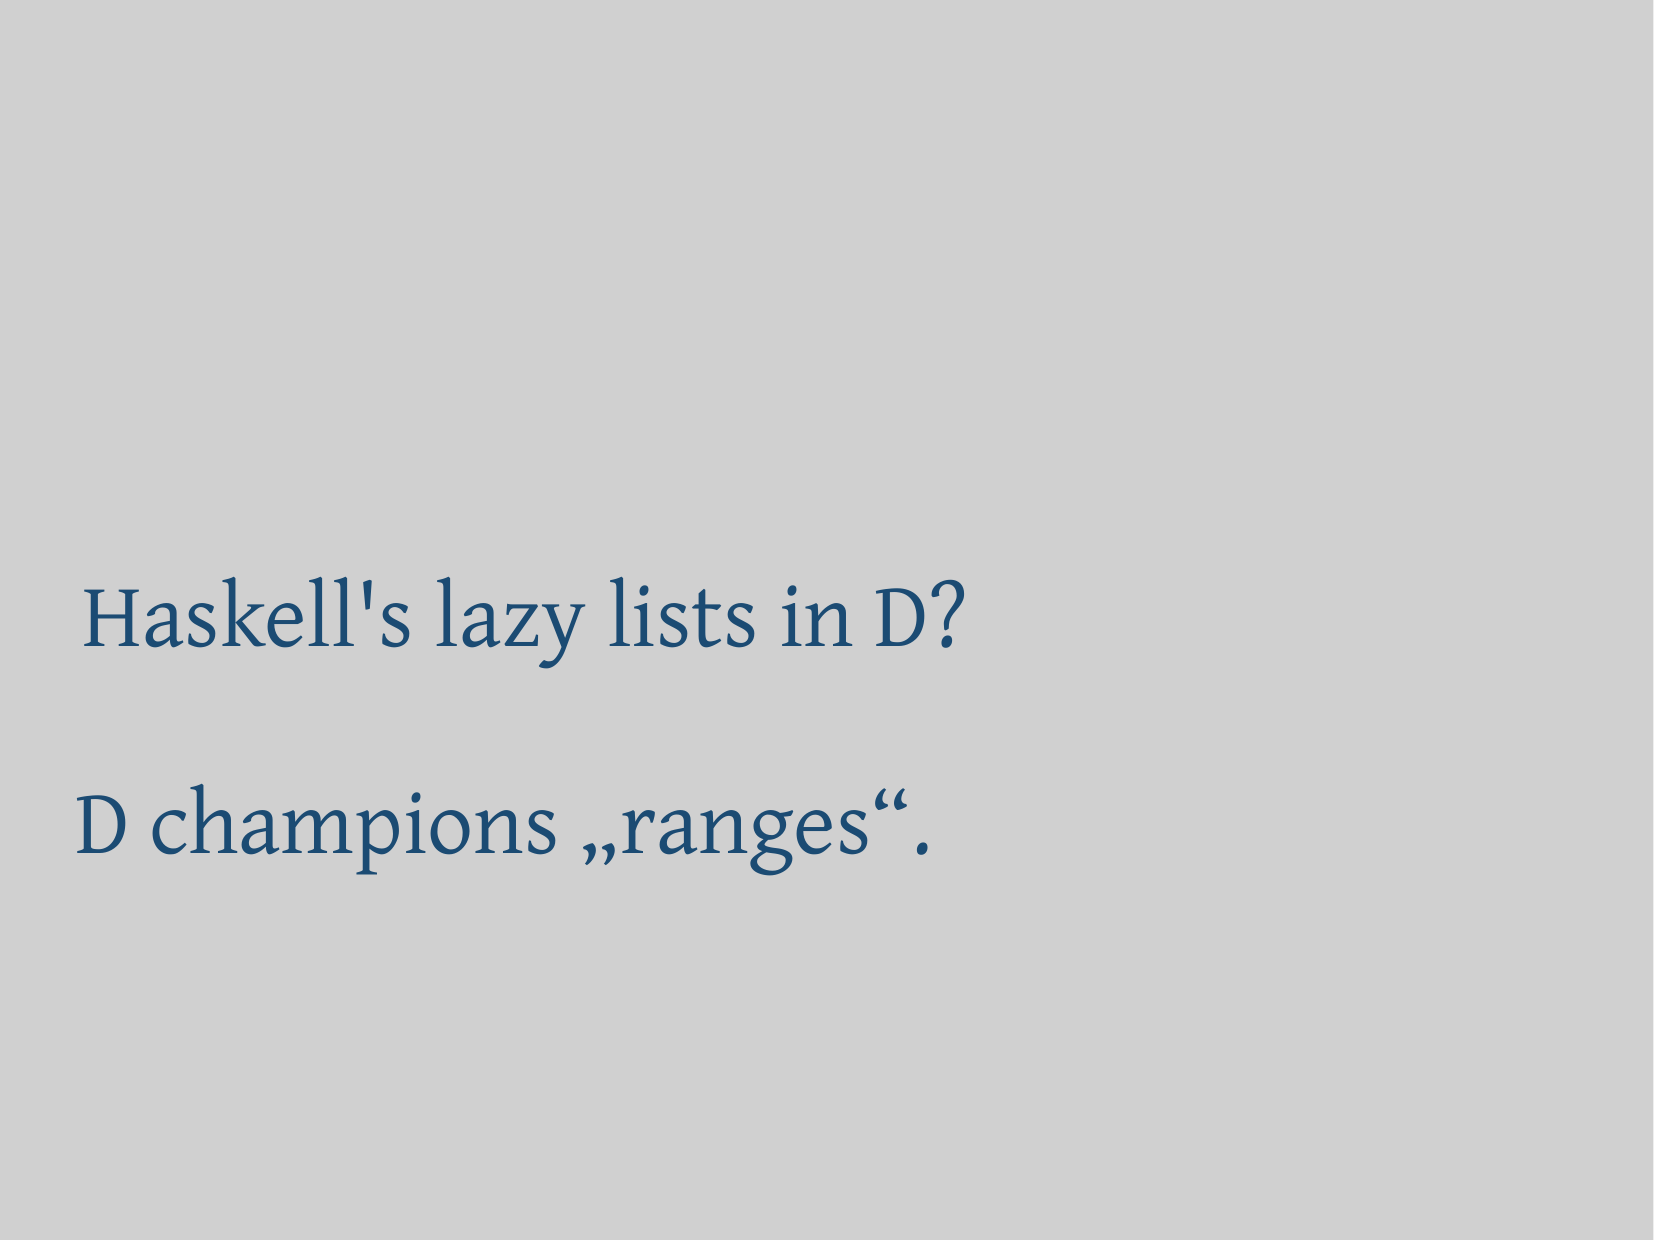

# Haskell's lazy lists in D?
D champions „ranges“.